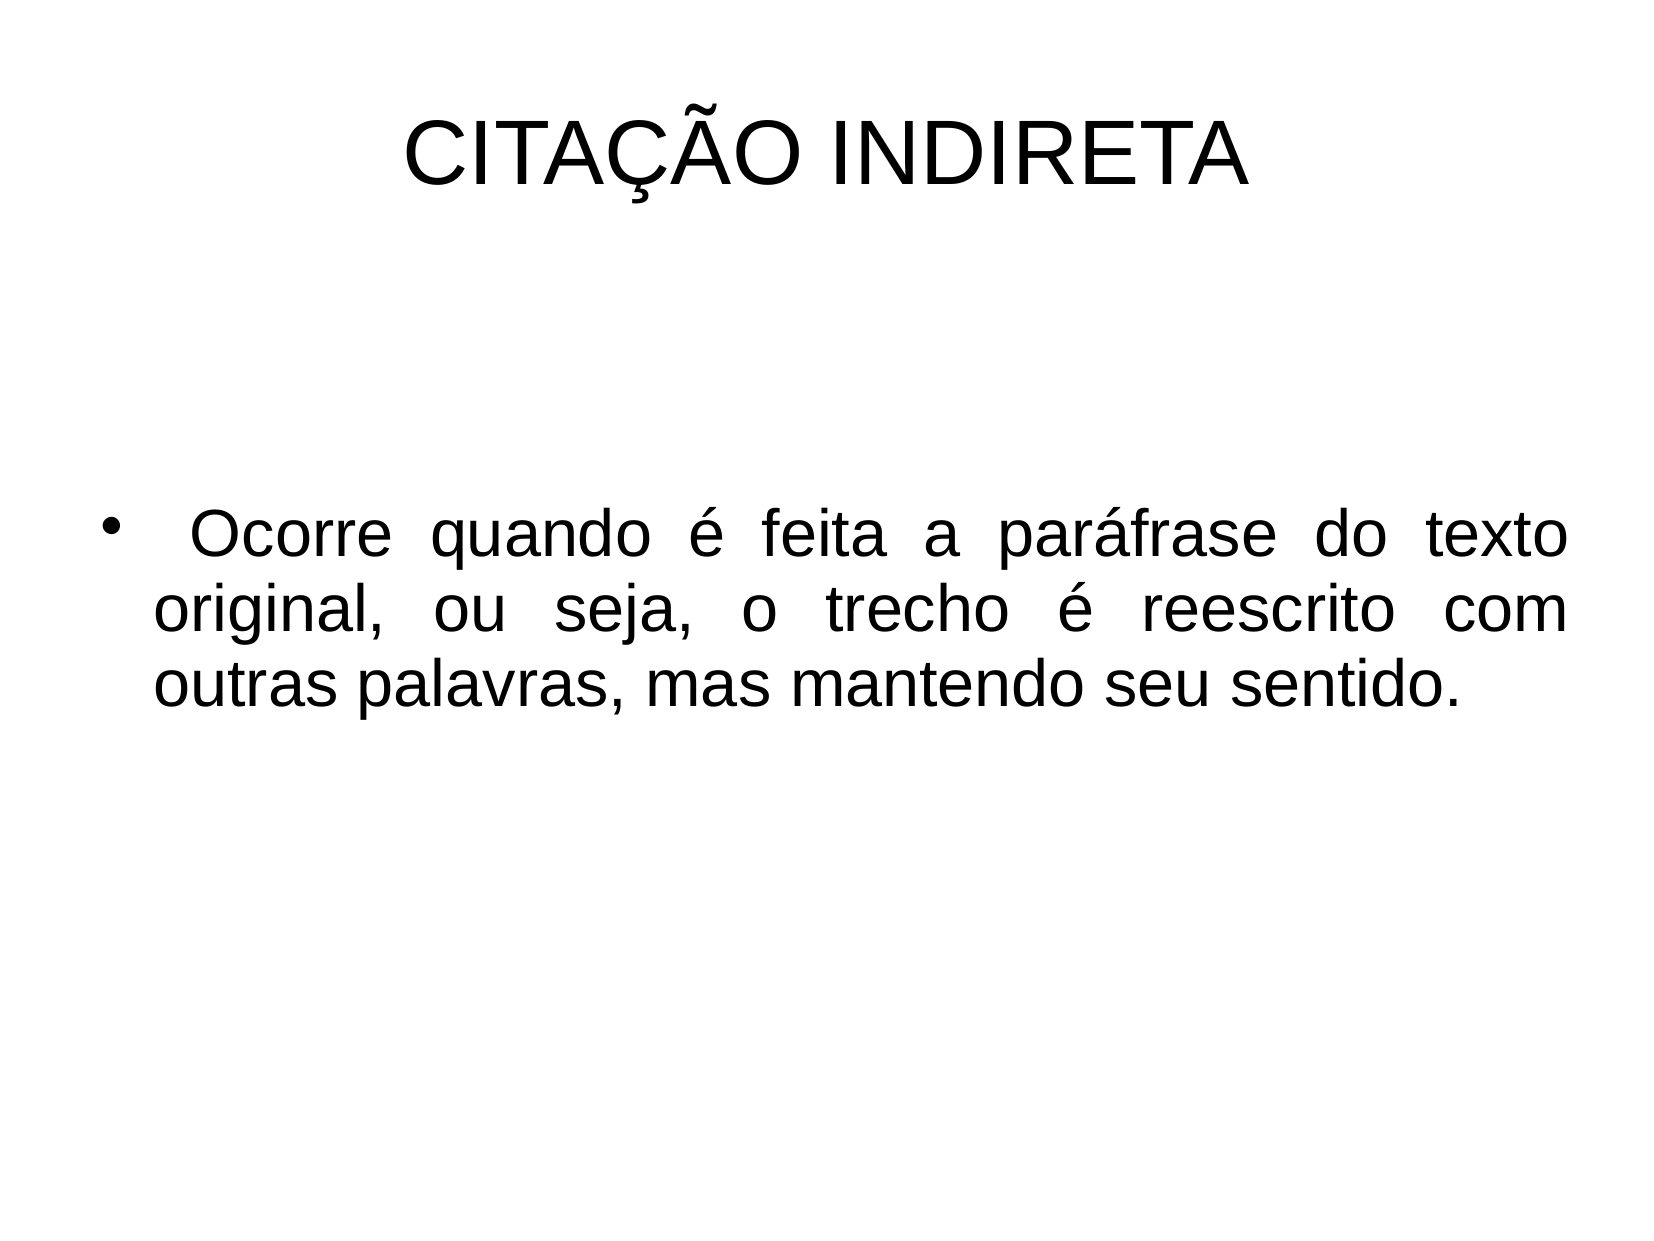

# CITAÇÃO INDIRETA
 Ocorre quando é feita a paráfrase do texto original, ou seja, o trecho é reescrito com outras palavras, mas mantendo seu sentido.